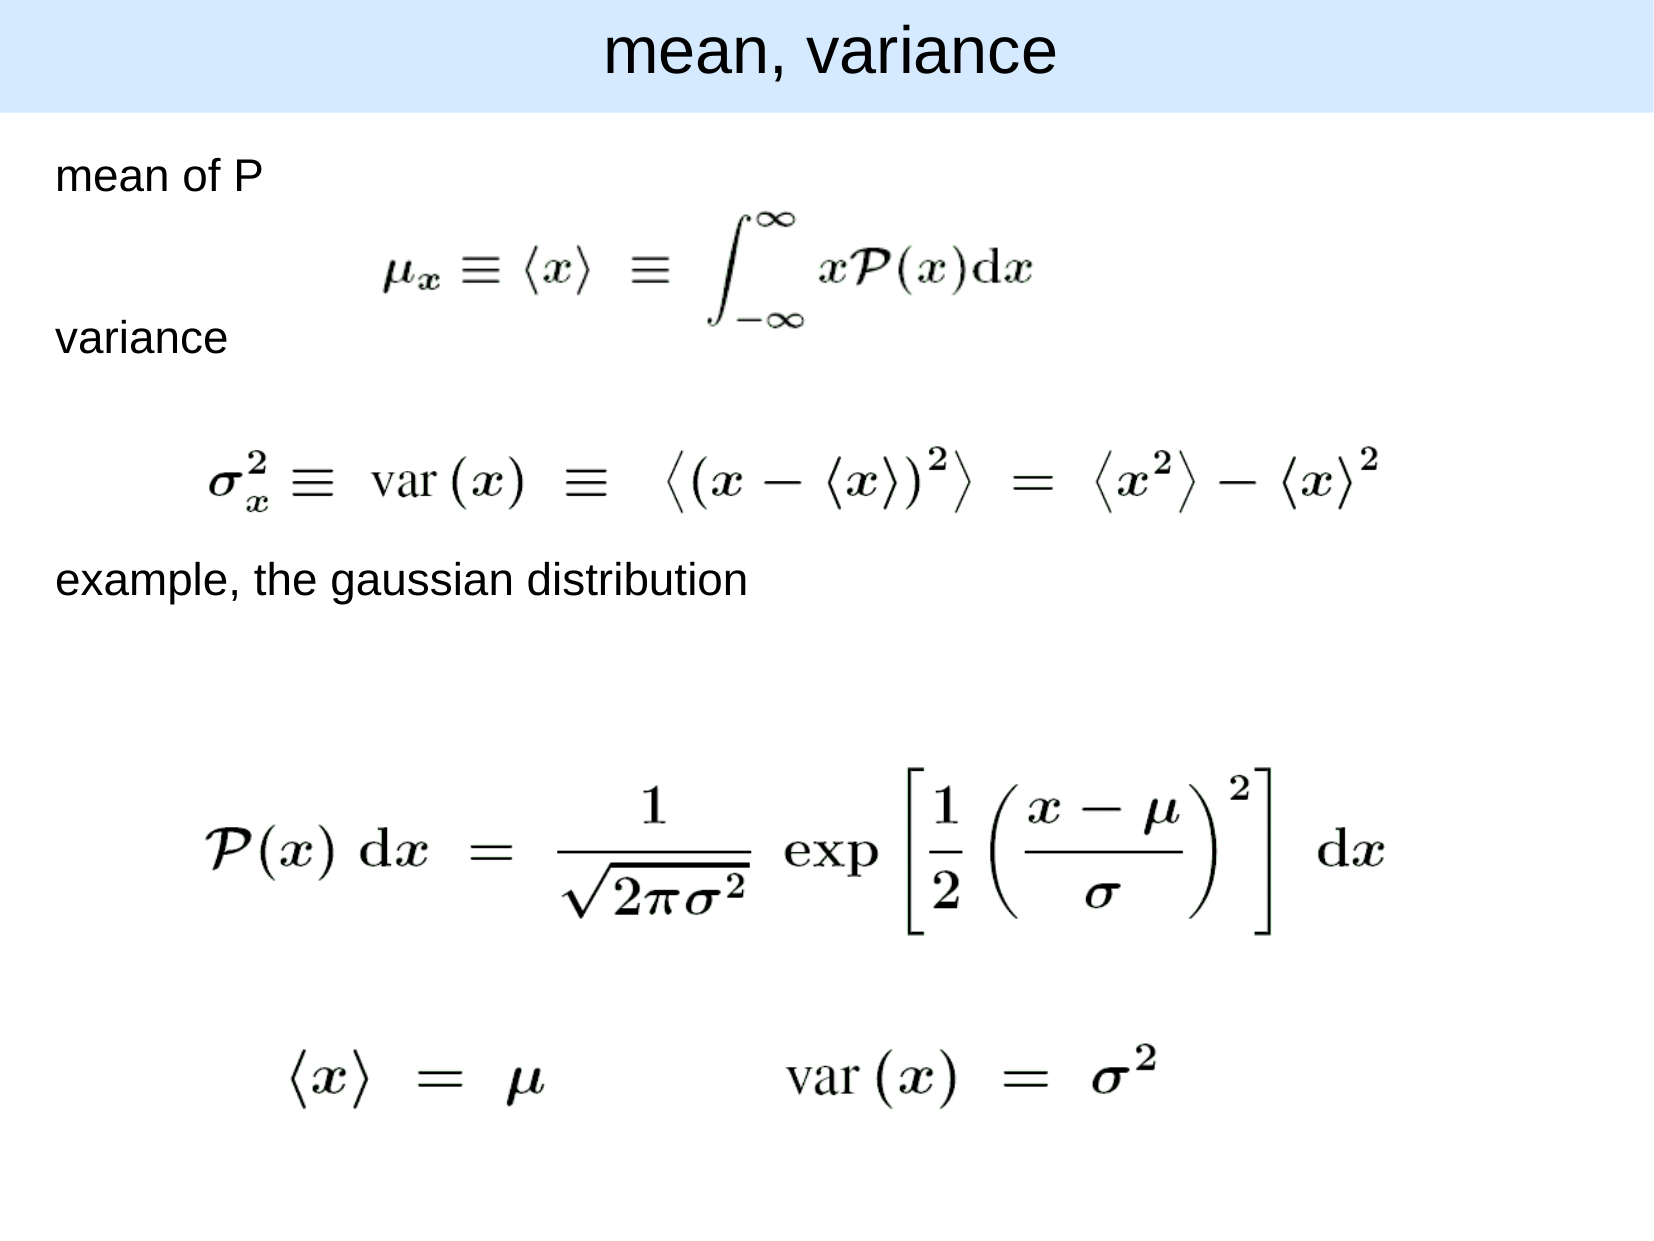

# mean, variance
mean of P
variance
example, the gaussian distribution